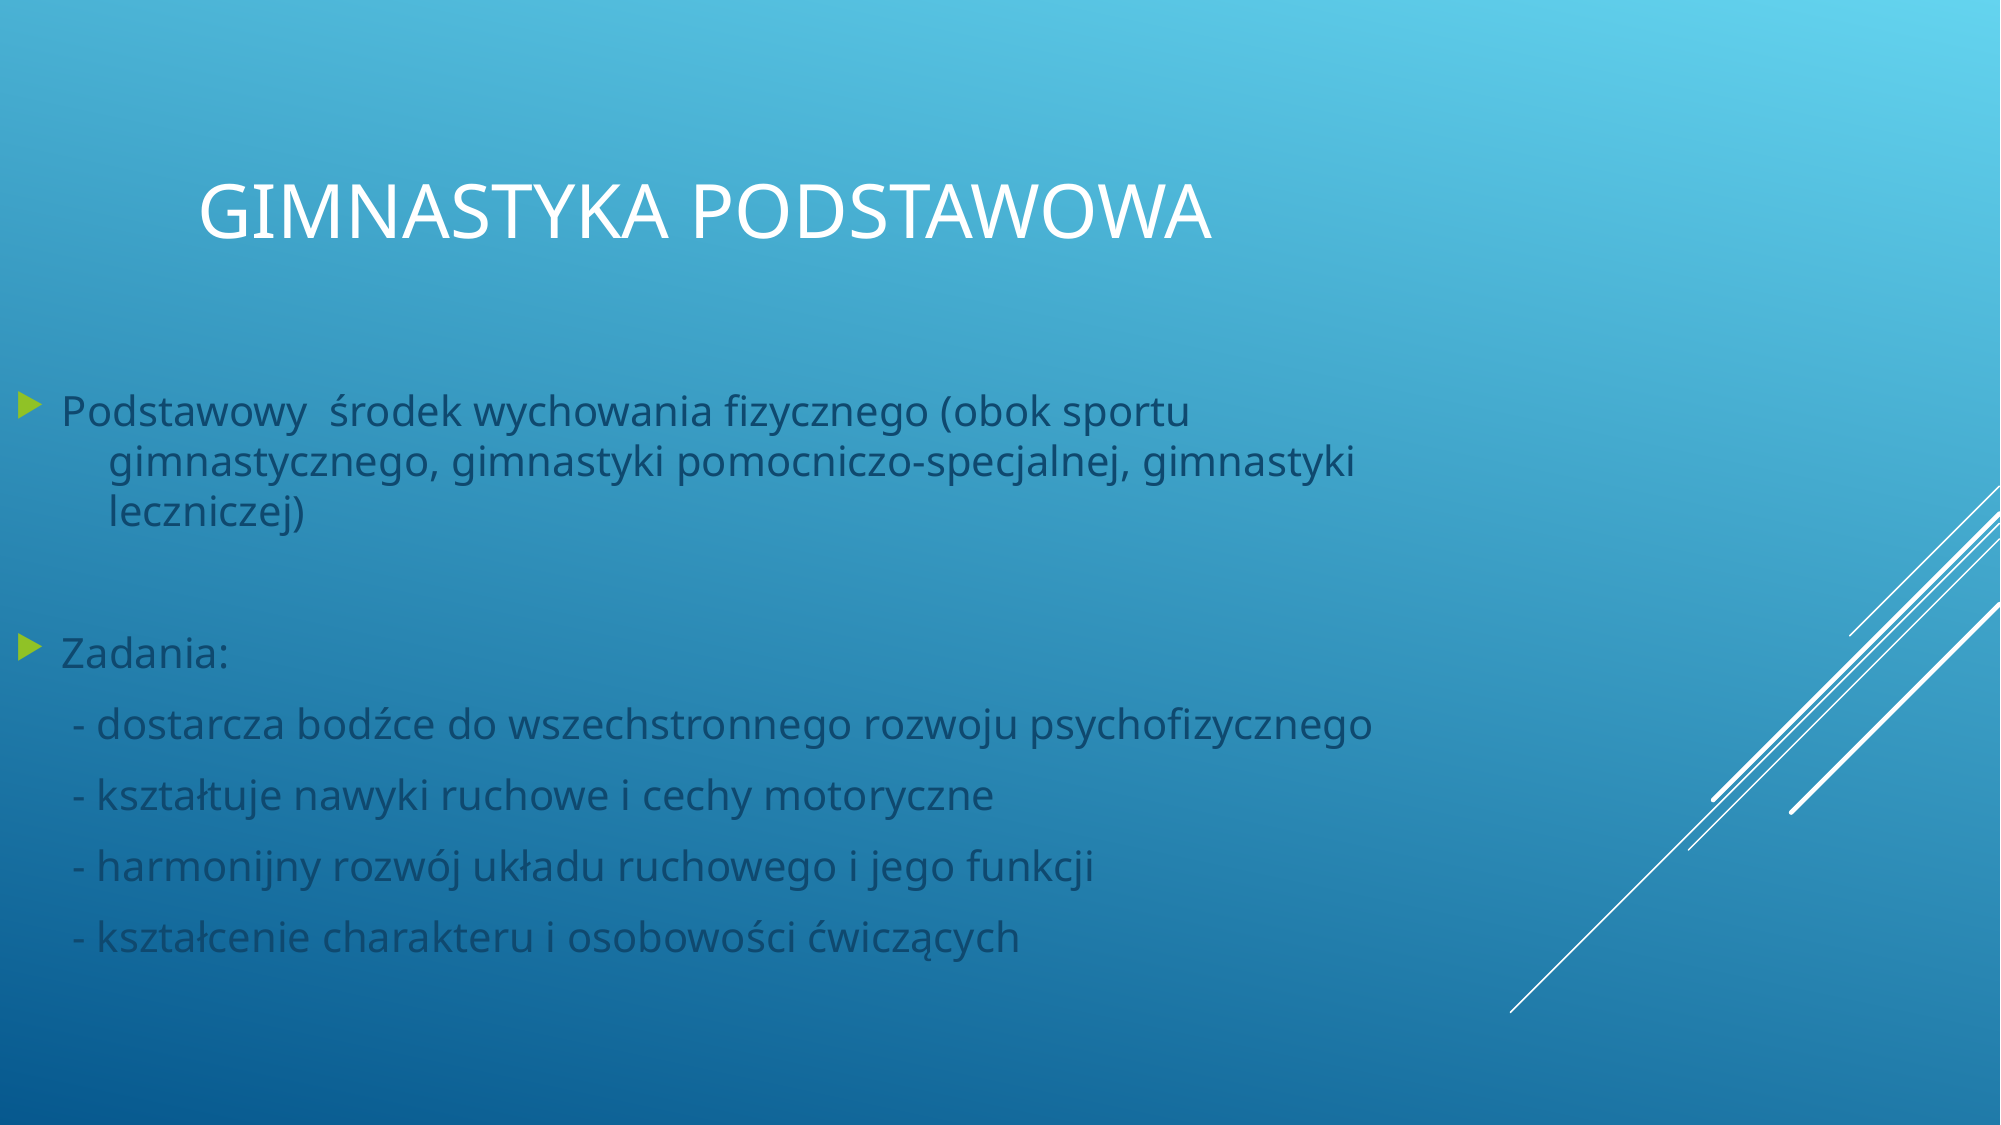

# GIMNASTYKA PODSTAWOWA
Podstawowy środek wychowania fizycznego (obok sportu gimnastycznego, gimnastyki pomocniczo-specjalnej, gimnastyki leczniczej)
Zadania:
 - dostarcza bodźce do wszechstronnego rozwoju psychofizycznego
 - kształtuje nawyki ruchowe i cechy motoryczne
 - harmonijny rozwój układu ruchowego i jego funkcji
 - kształcenie charakteru i osobowości ćwiczących